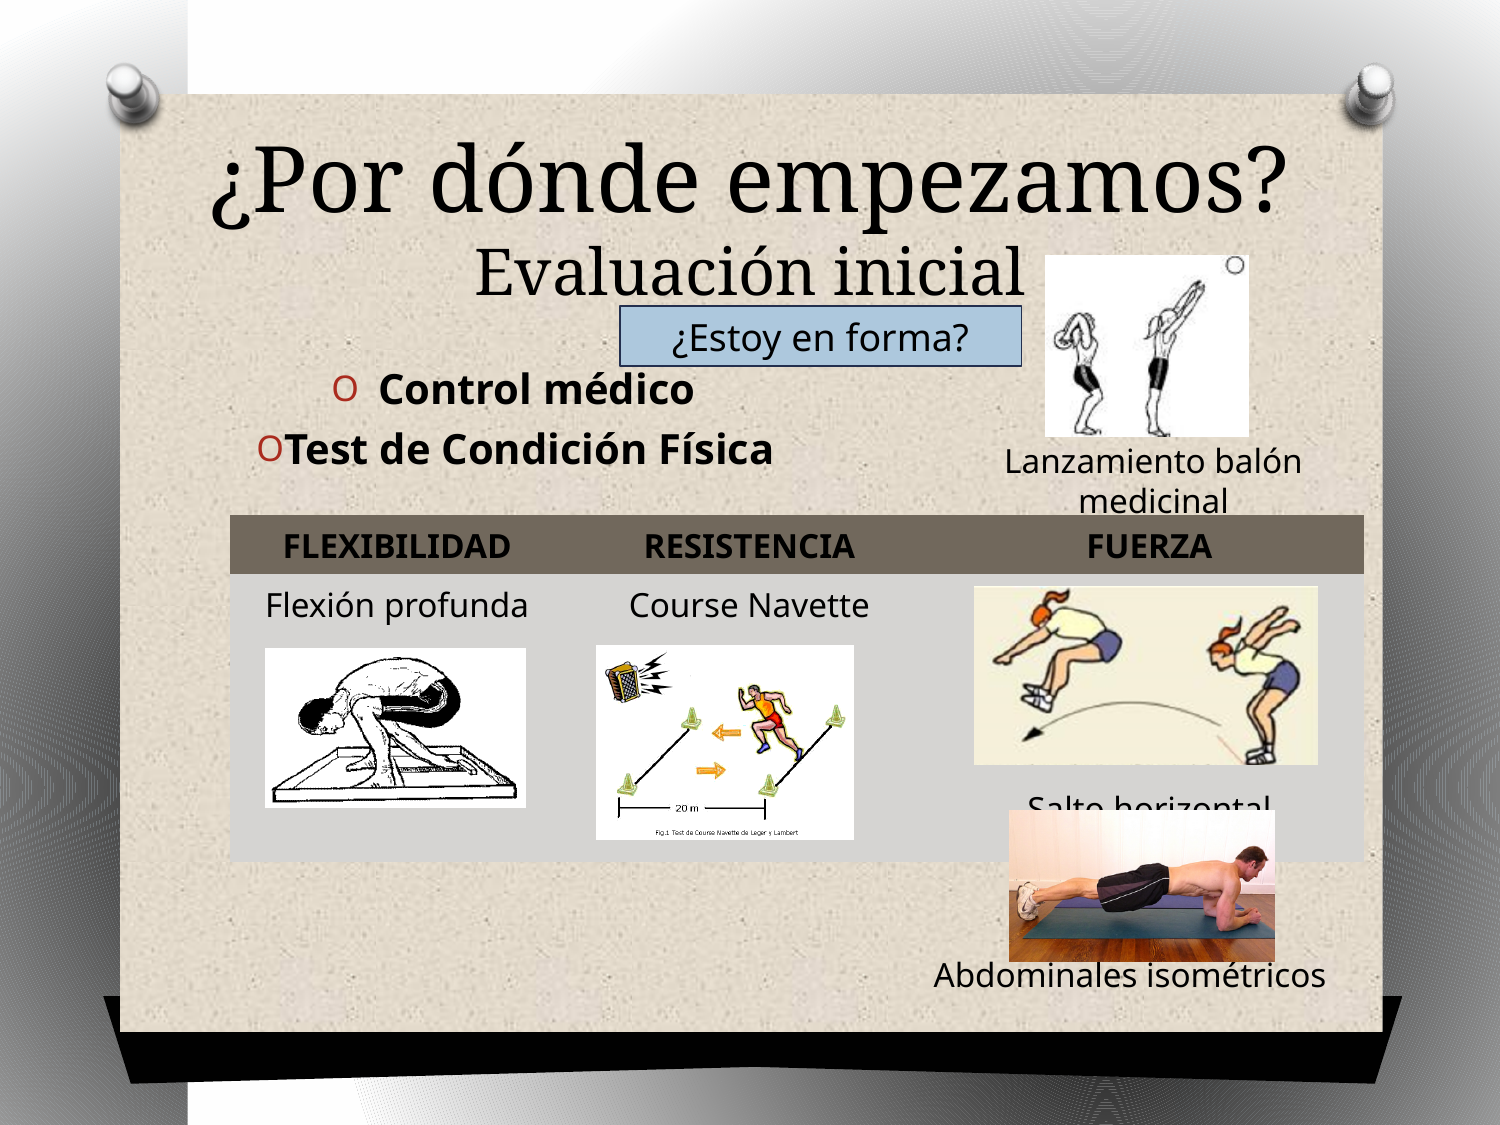

# ¿Por dónde empezamos? Evaluación inicial
¿Estoy en forma?
Control médico
Test de Condición Física
Lanzamiento balón medicinal
| FLEXIBILIDAD | RESISTENCIA | FUERZA |
| --- | --- | --- |
| Flexión profunda | Course Navette | Salto horizontal |
Abdominales isométricos